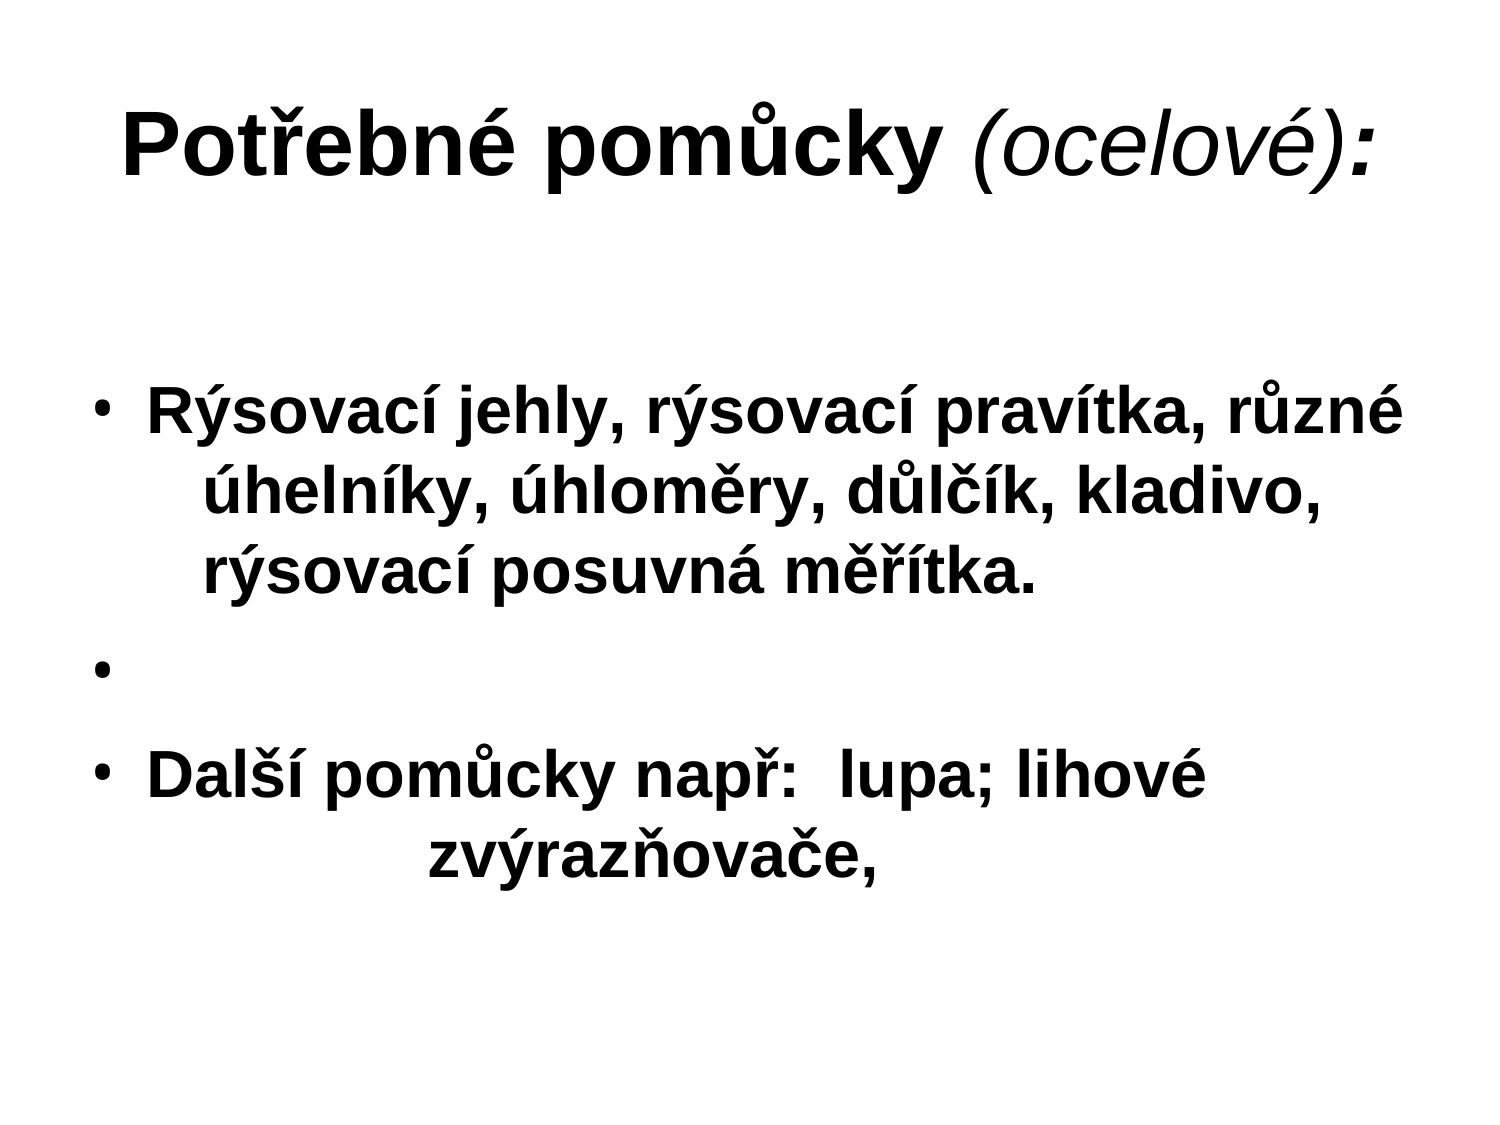

# Potřebné pomůcky (ocelové):
Rýsovací jehly, rýsovací pravítka, různé úhelníky, úhloměry, důlčík, kladivo, rýsovací posuvná měřítka.
Další pomůcky např: lupa; lihové 						zvýrazňovače,